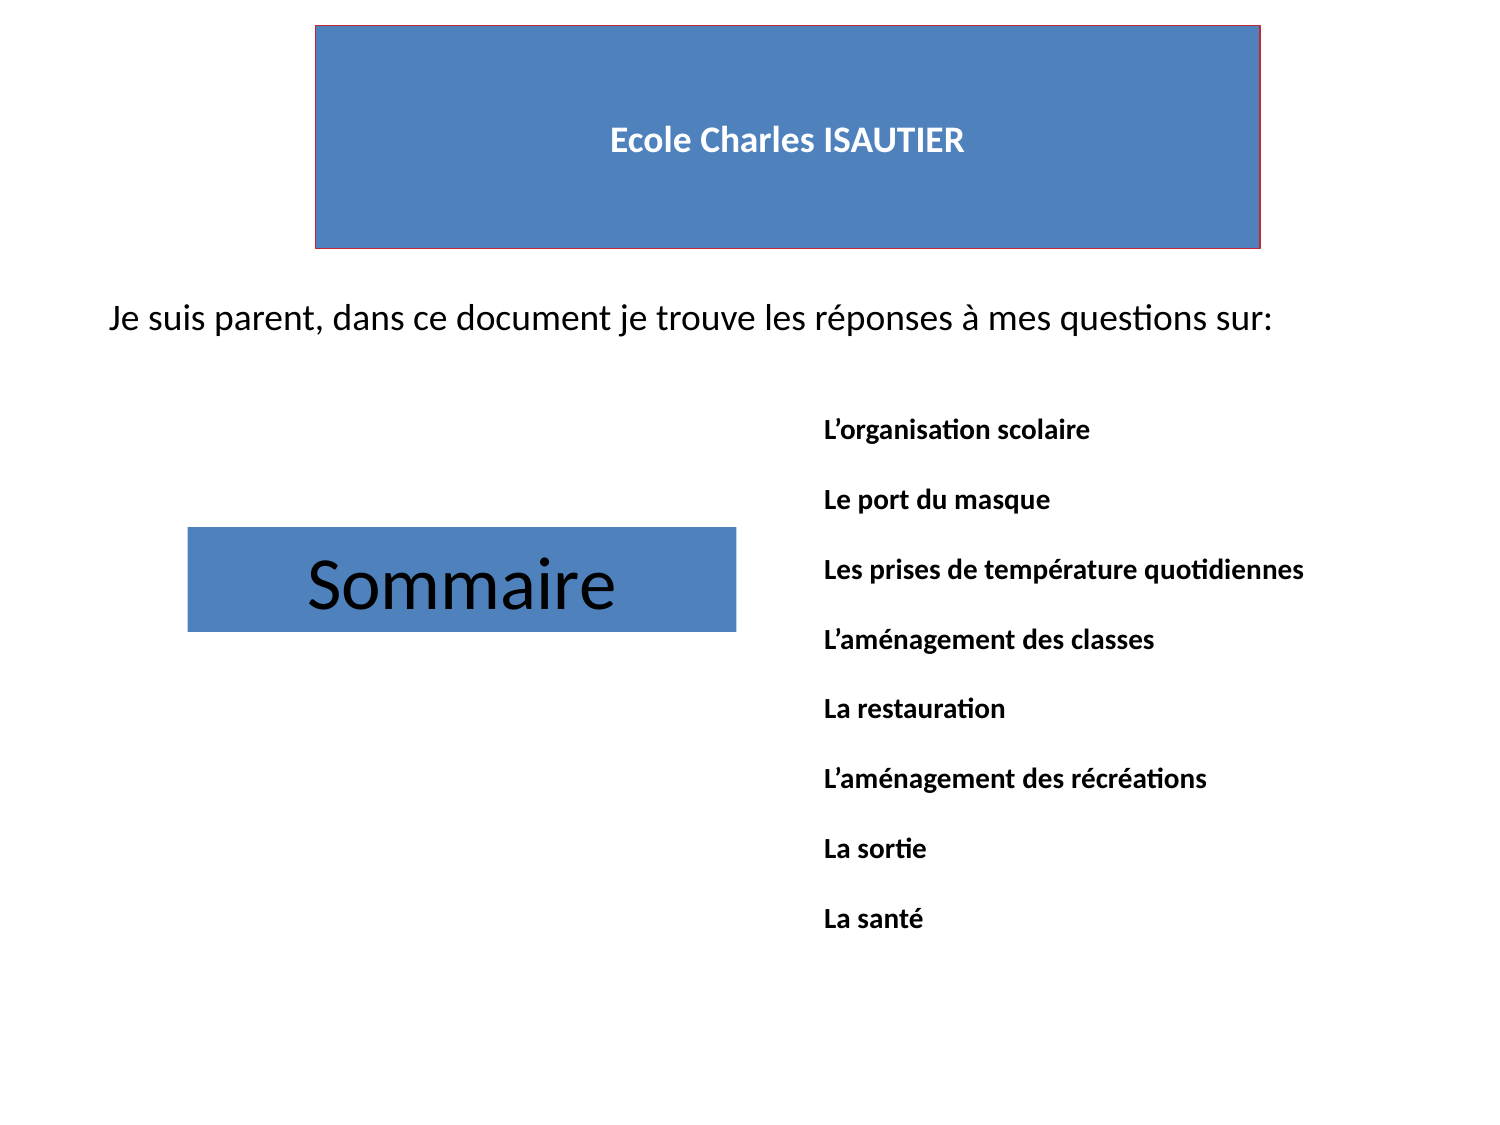

Ecole Charles ISAUTIER
Je suis parent, dans ce document je trouve les réponses à mes questions sur:
L’organisation scolaire
Le port du masque
Les prises de température quotidiennes
L’aménagement des classes
La restauration
L’aménagement des récréations
La sortie
La santé
Sommaire